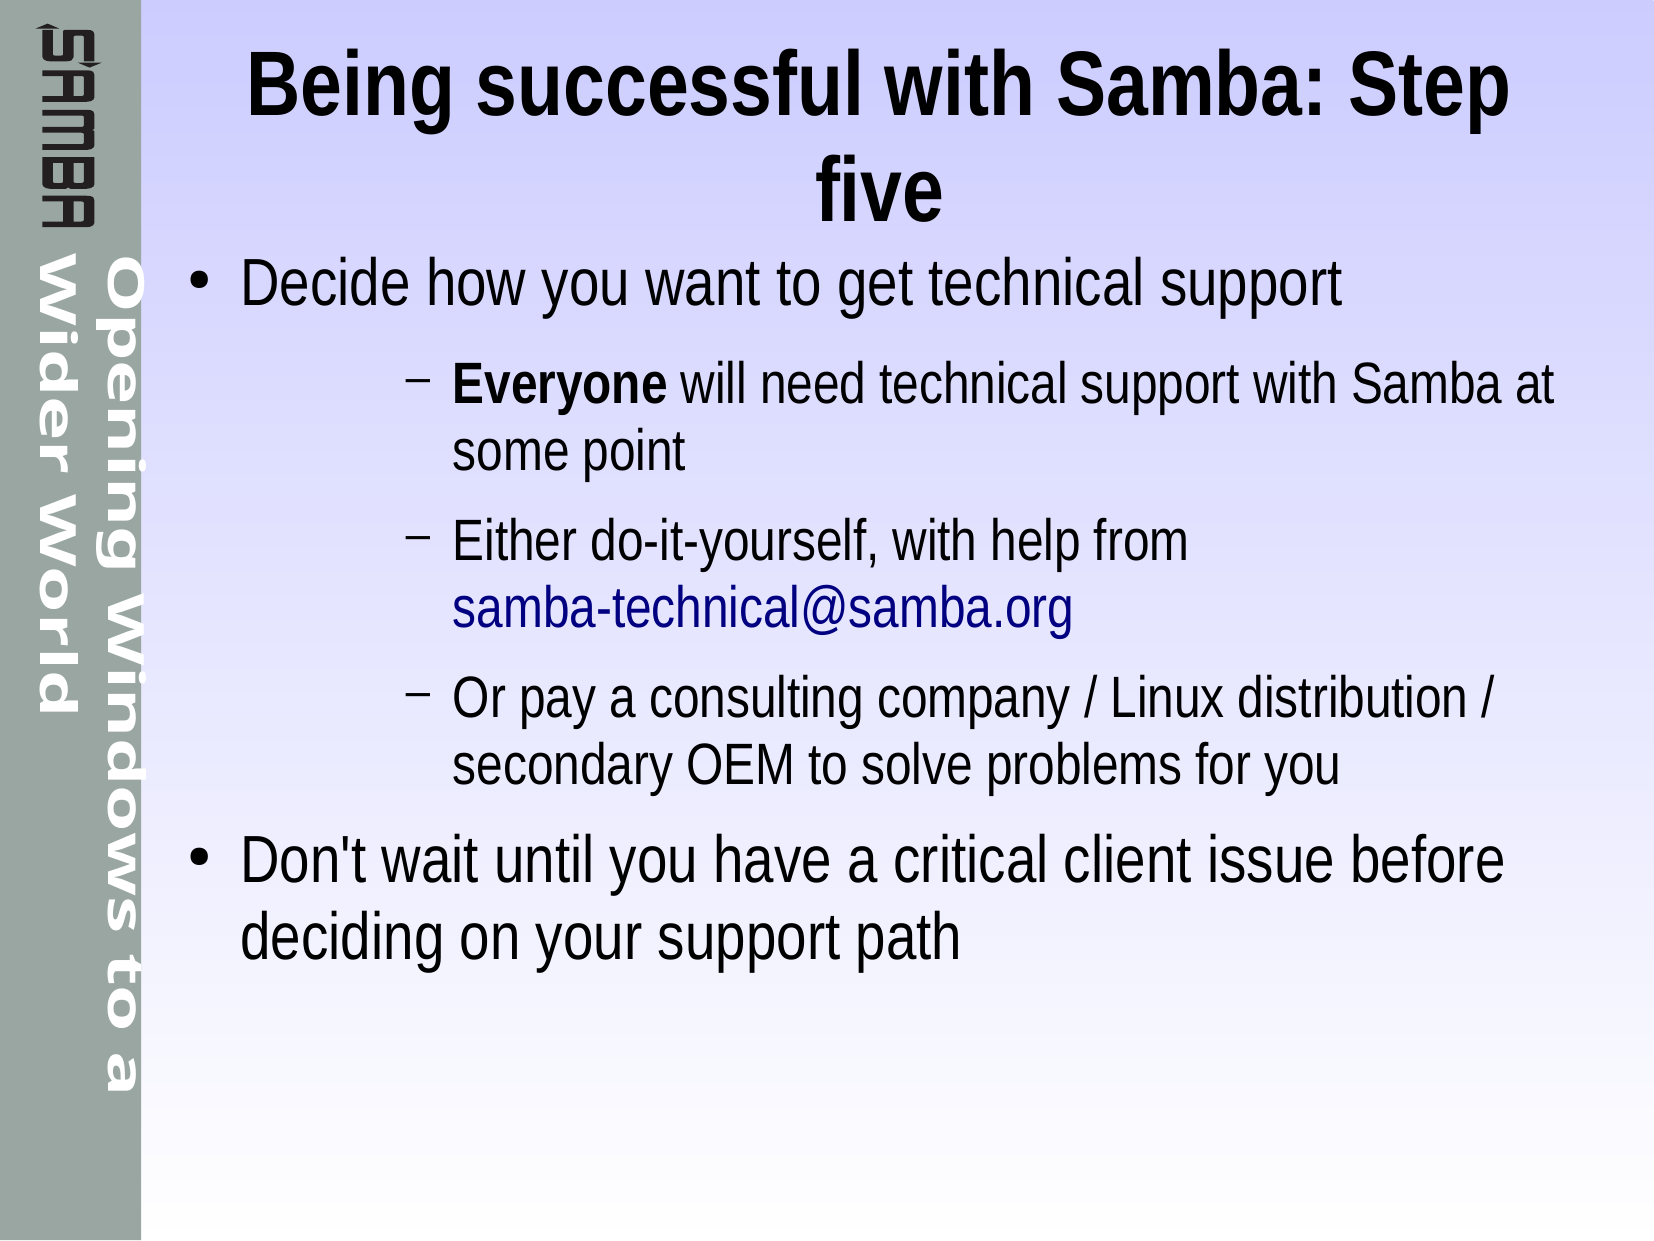

# Being successful with Samba: Step five
Decide how you want to get technical support
Everyone will need technical support with Samba at some point
Either do-it-yourself, with help from samba-technical@samba.org
Or pay a consulting company / Linux distribution / secondary OEM to solve problems for you
Don't wait until you have a critical client issue before deciding on your support path